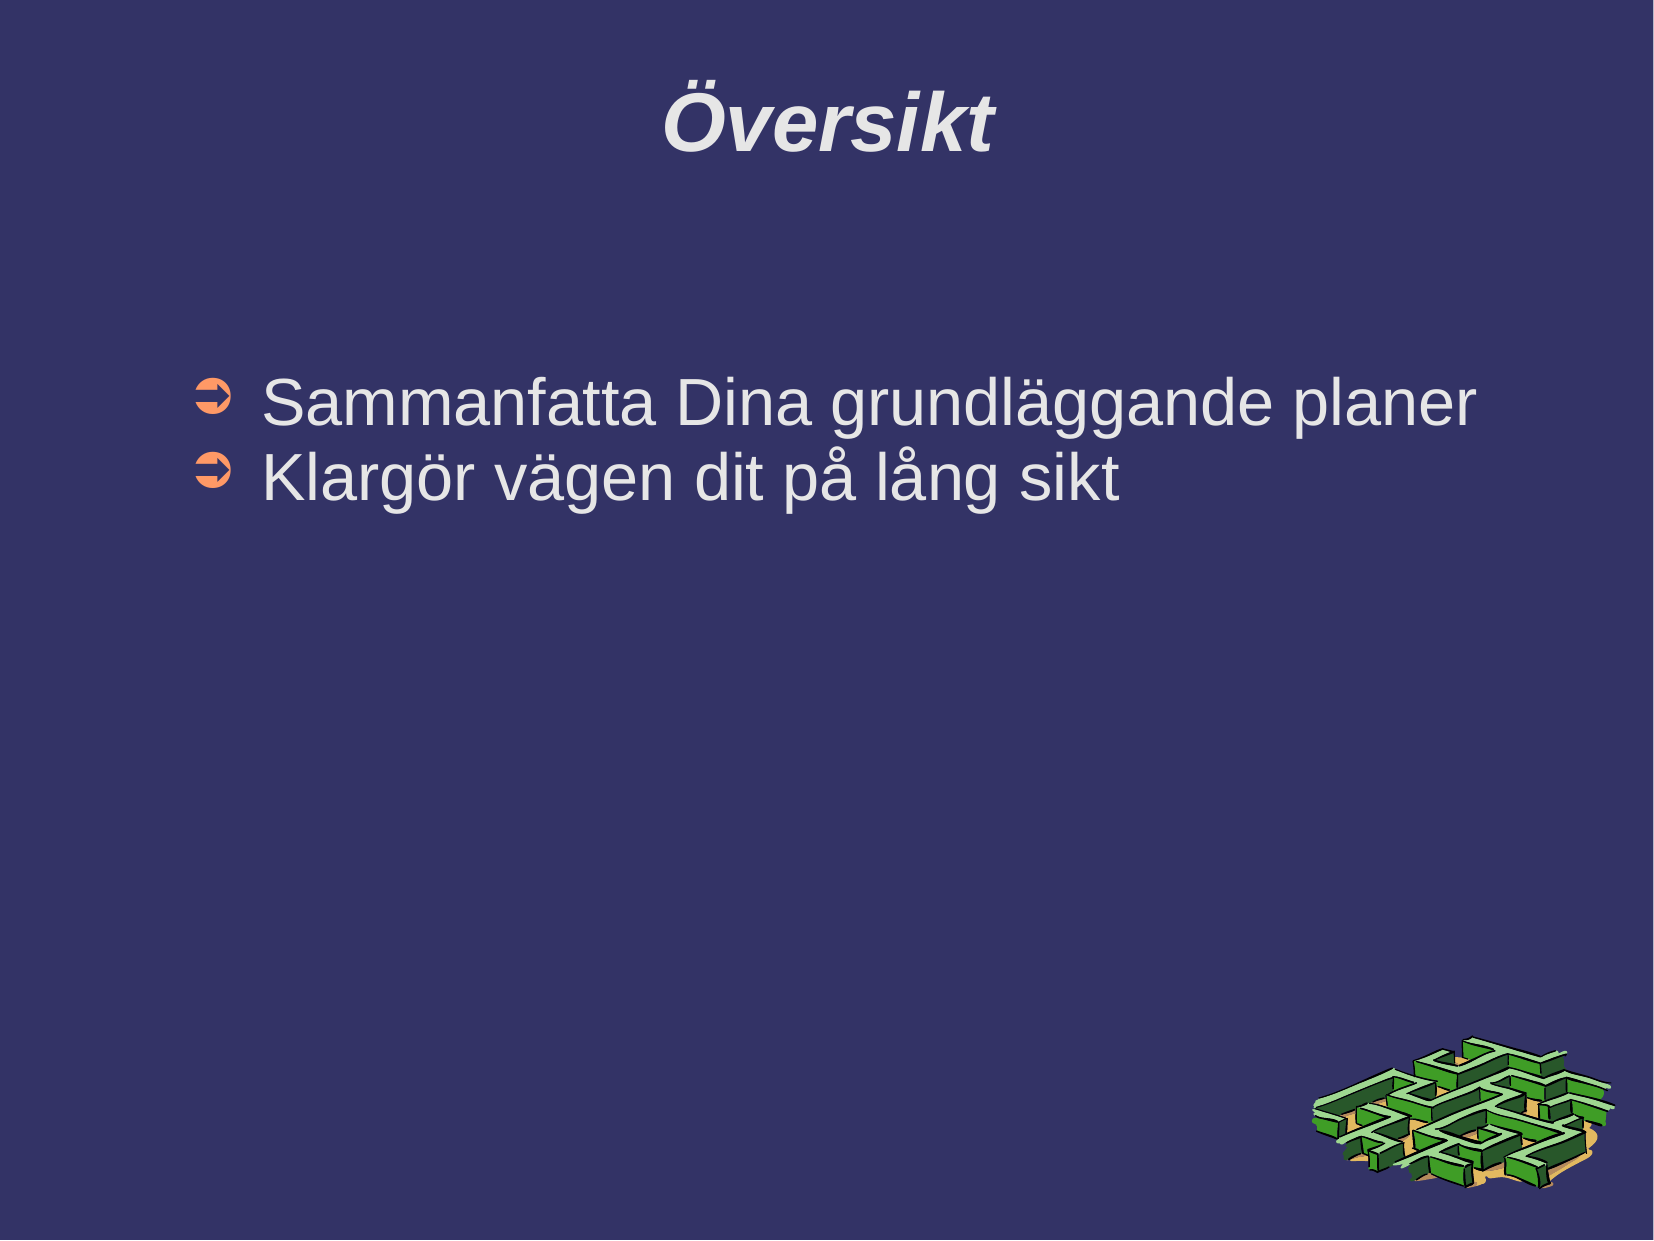

# Översikt
Sammanfatta Dina grundläggande planer
Klargör vägen dit på lång sikt